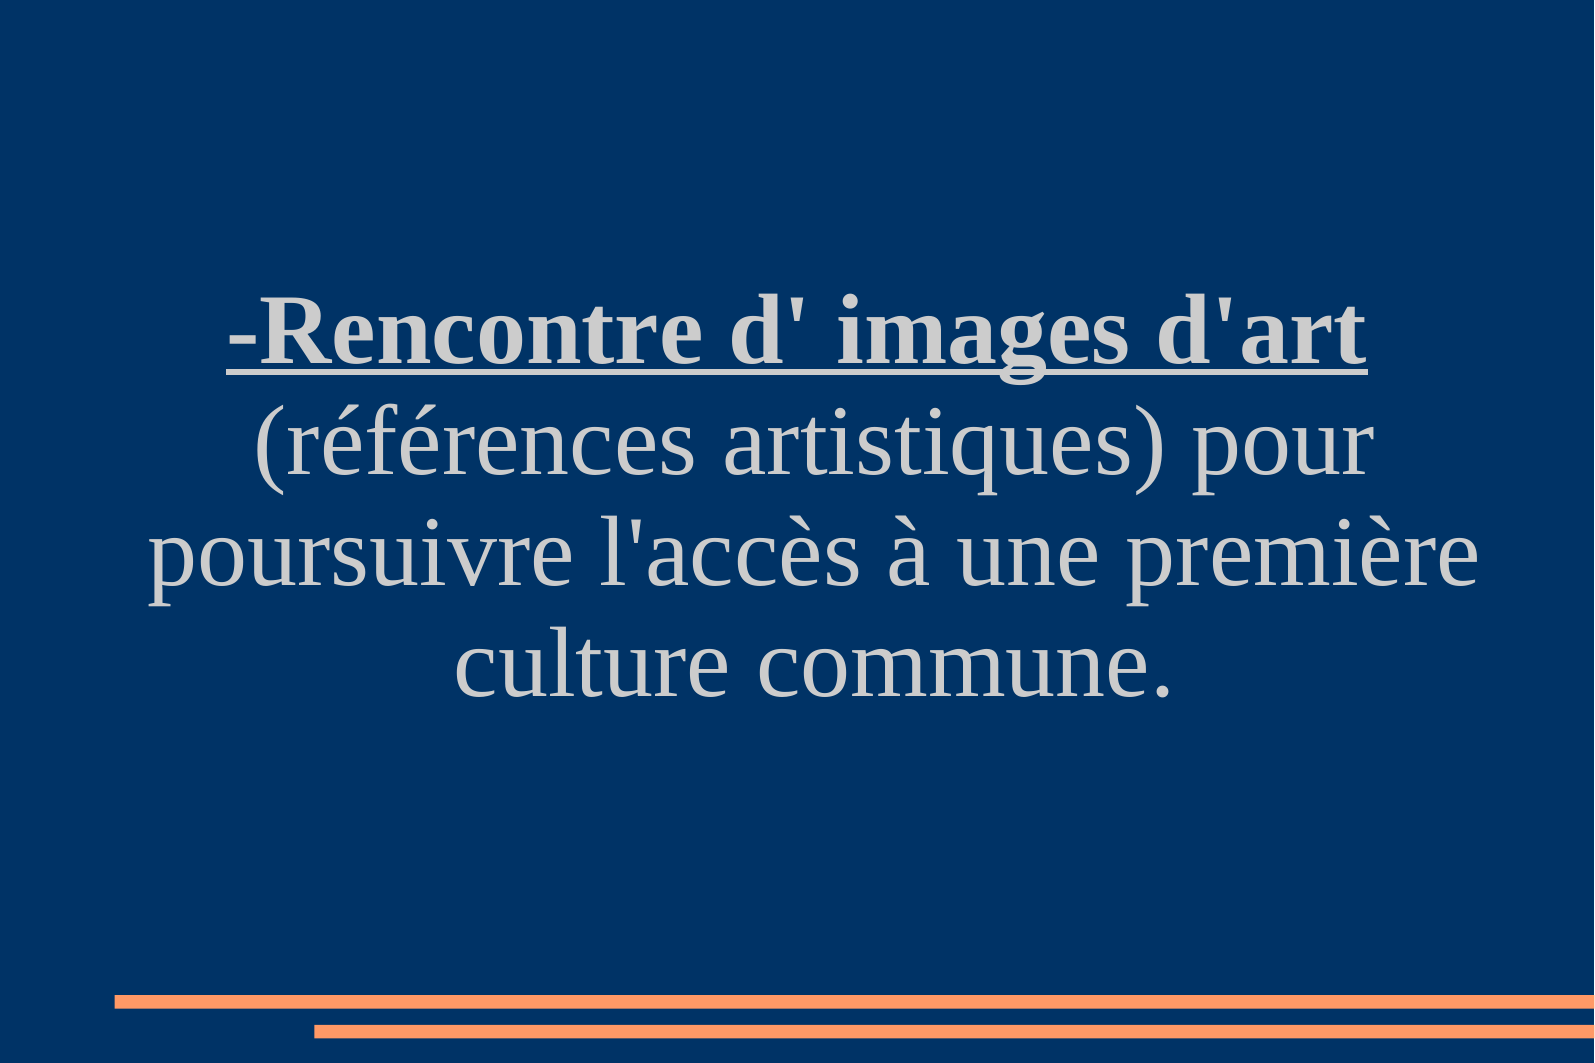

# -Rencontre d' images d'art (références artistiques) pour poursuivre l'accès à une première culture commune.